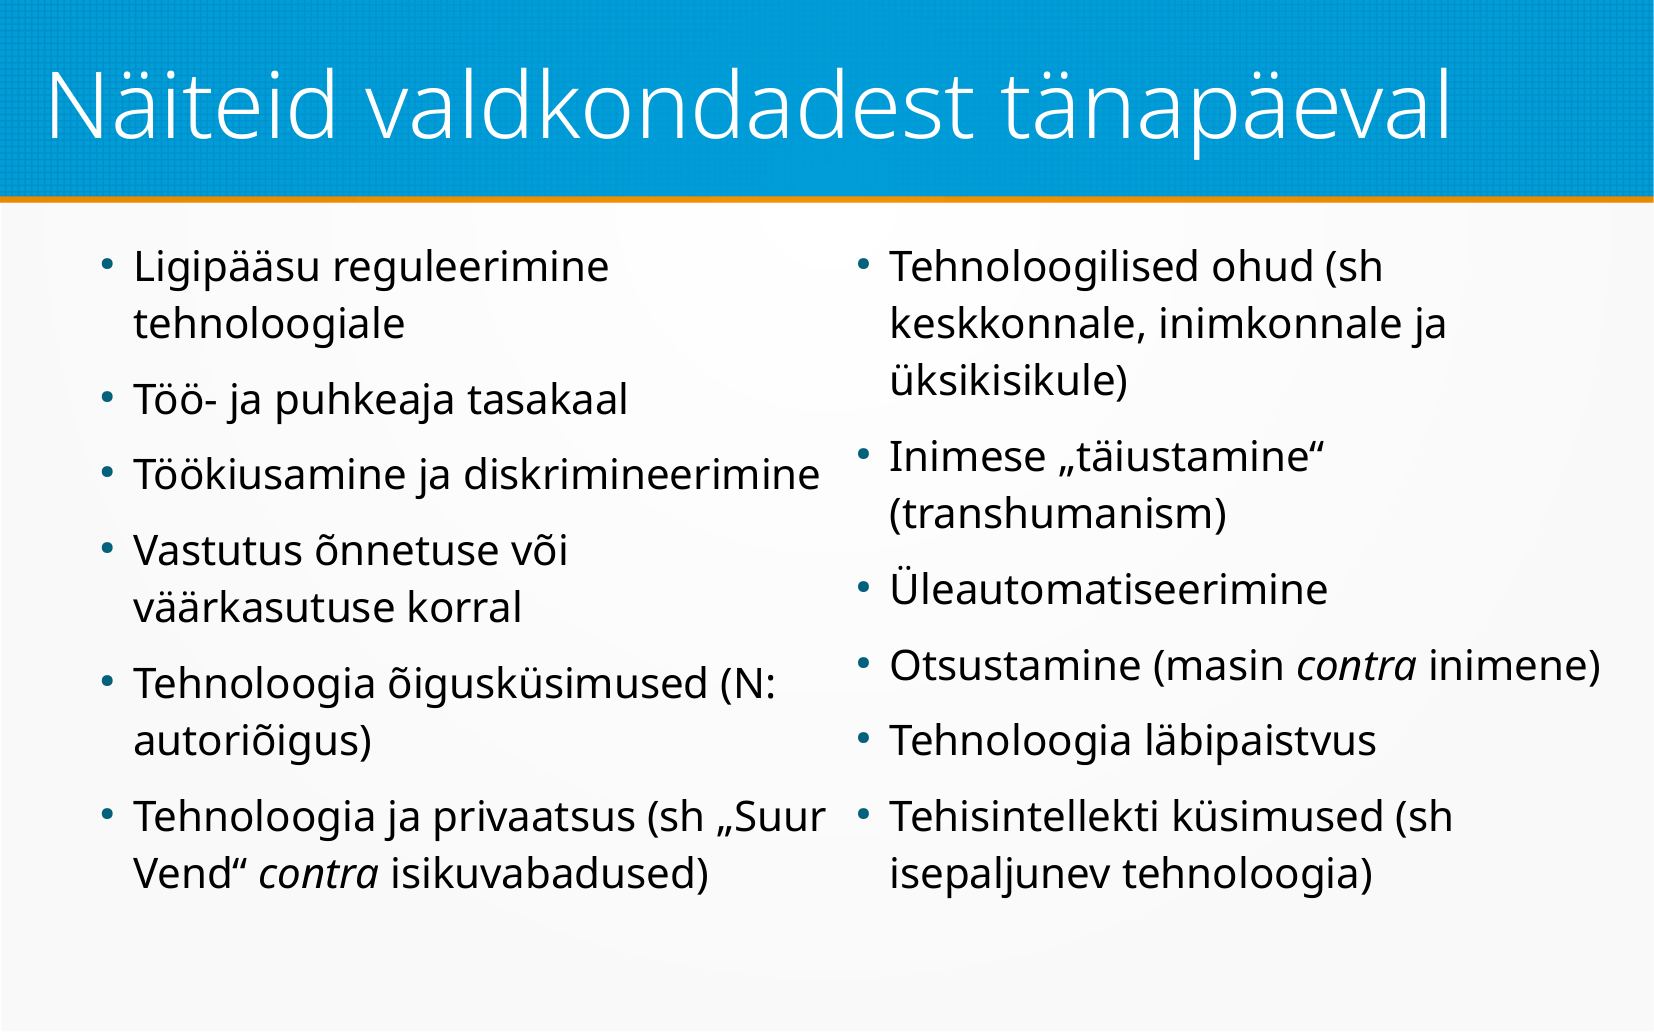

# Näiteid valdkondadest tänapäeval
Ligipääsu reguleerimine tehnoloogiale
Töö- ja puhkeaja tasakaal
Töökiusamine ja diskrimineerimine
Vastutus õnnetuse või väärkasutuse korral
Tehnoloogia õigusküsimused (N: autoriõigus)
Tehnoloogia ja privaatsus (sh „Suur Vend“ contra isikuvabadused)
Tehnoloogilised ohud (sh keskkonnale, inimkonnale ja üksikisikule)
Inimese „täiustamine“ (transhumanism)
Üleautomatiseerimine
Otsustamine (masin contra inimene)
Tehnoloogia läbipaistvus
Tehisintellekti küsimused (sh isepaljunev tehnoloogia)